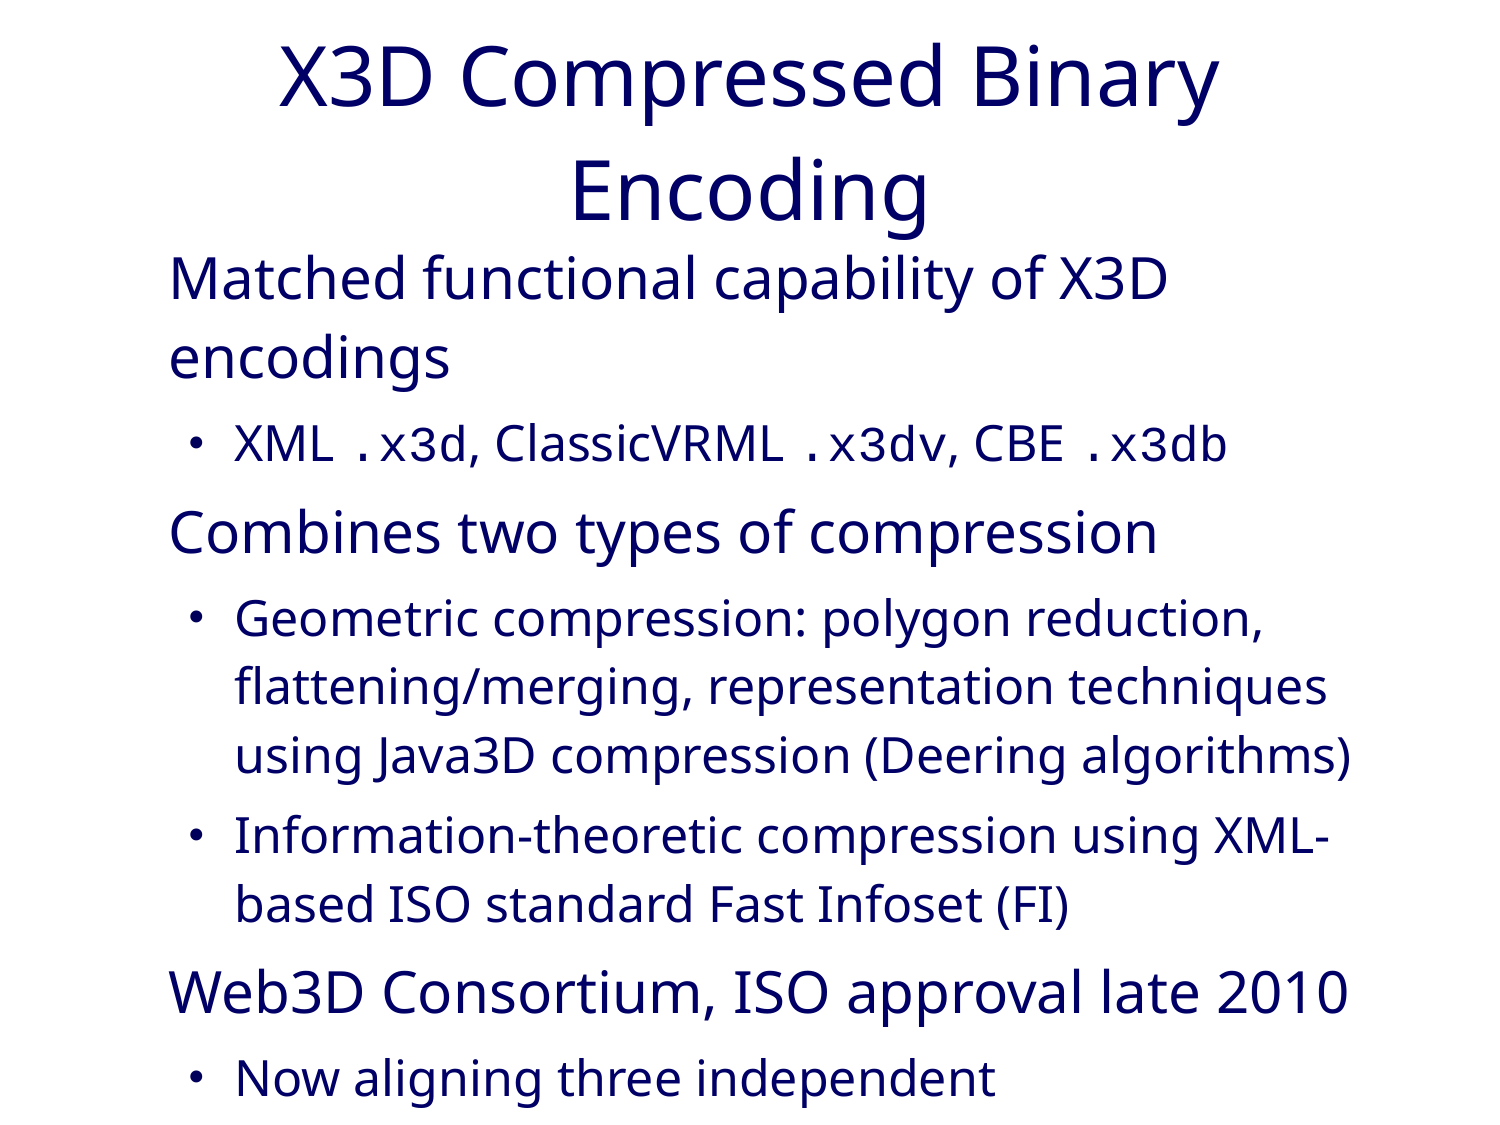

# X3D Compressed Binary Encoding
Matched functional capability of X3D encodings
XML .x3d, ClassicVRML .x3dv, CBE .x3db
Combines two types of compression
Geometric compression: polygon reduction, flattening/merging, representation techniques using Java3D compression (Deering algorithms)
Information-theoretic compression using XML-based ISO standard Fast Infoset (FI)
Web3D Consortium, ISO approval late 2010
Now aligning three independent implementations
Considering W3C Efficient XML Interchange (EXI) as likely future addition to Fast Infoset